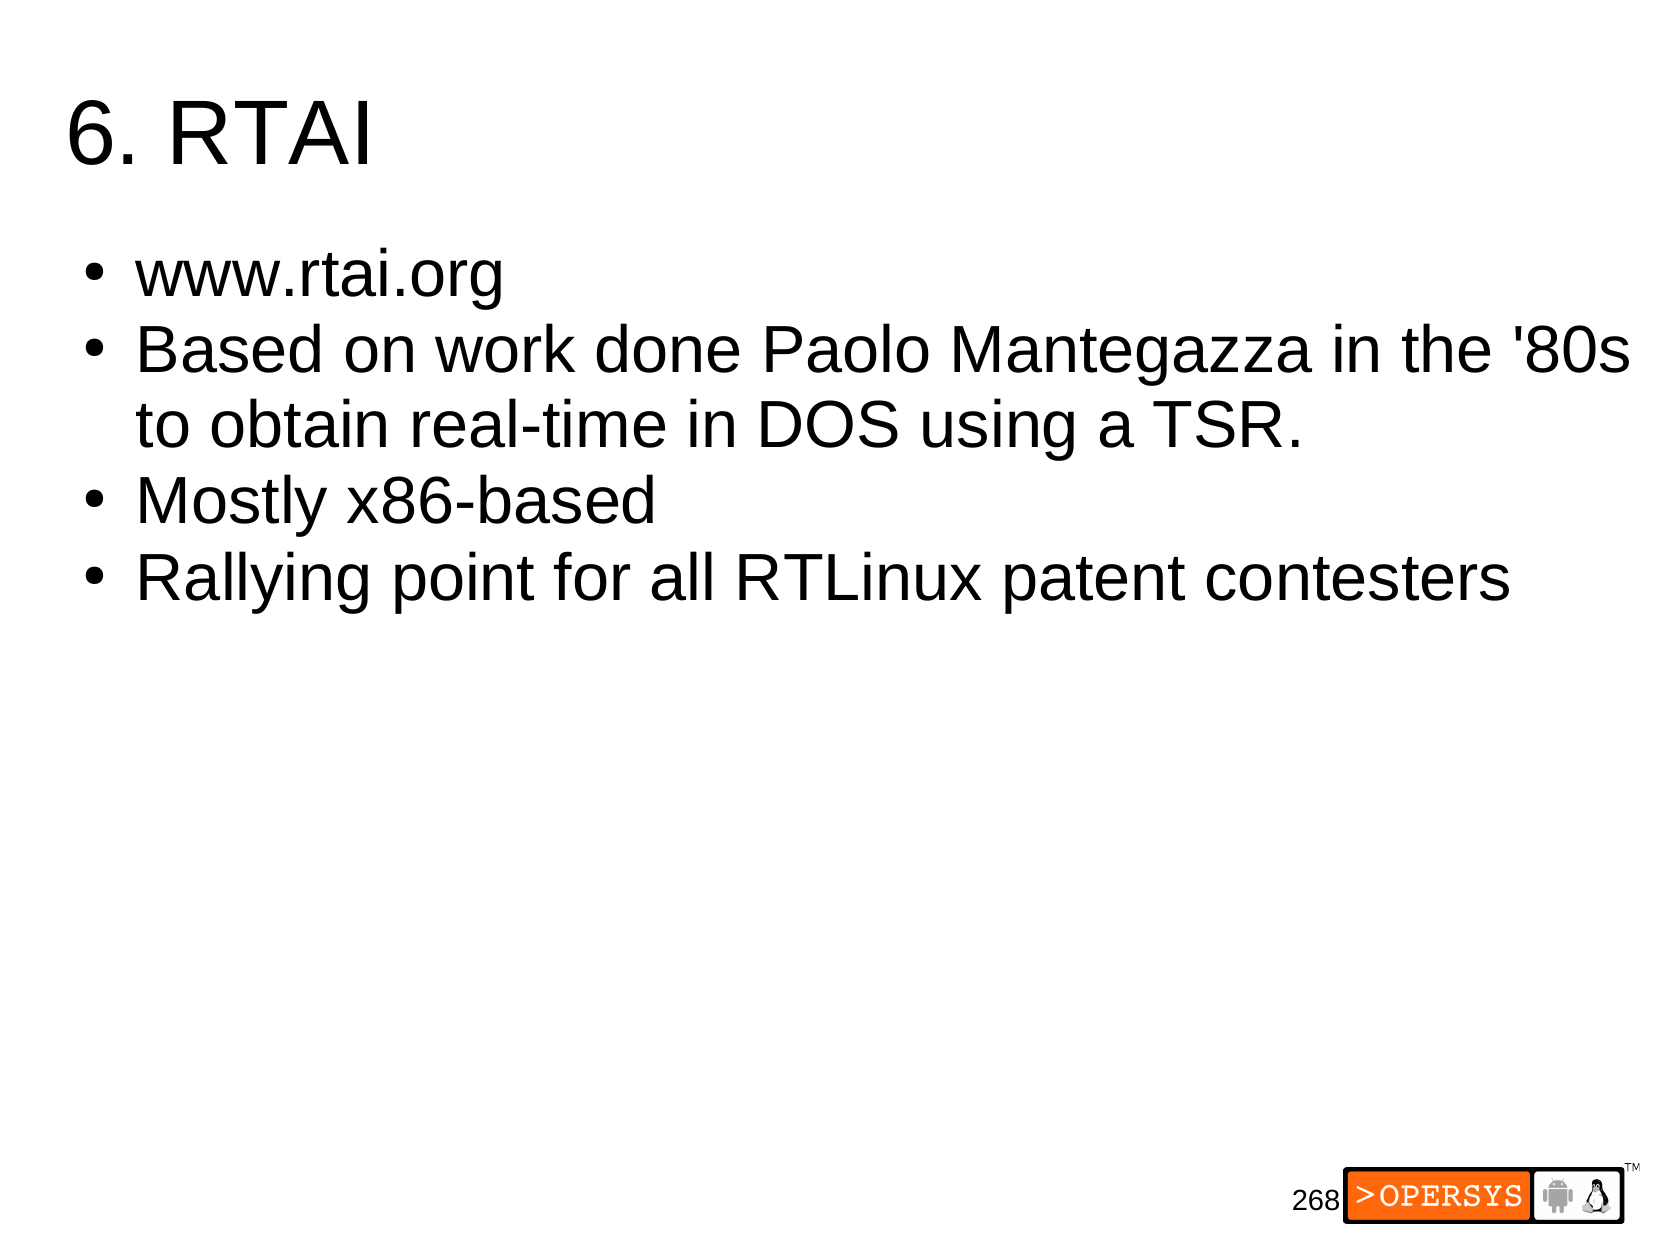

# 6. RTAI
www.rtai.org
Based on work done Paolo Mantegazza in the '80s to obtain real-time in DOS using a TSR.
Mostly x86-based
Rallying point for all RTLinux patent contesters